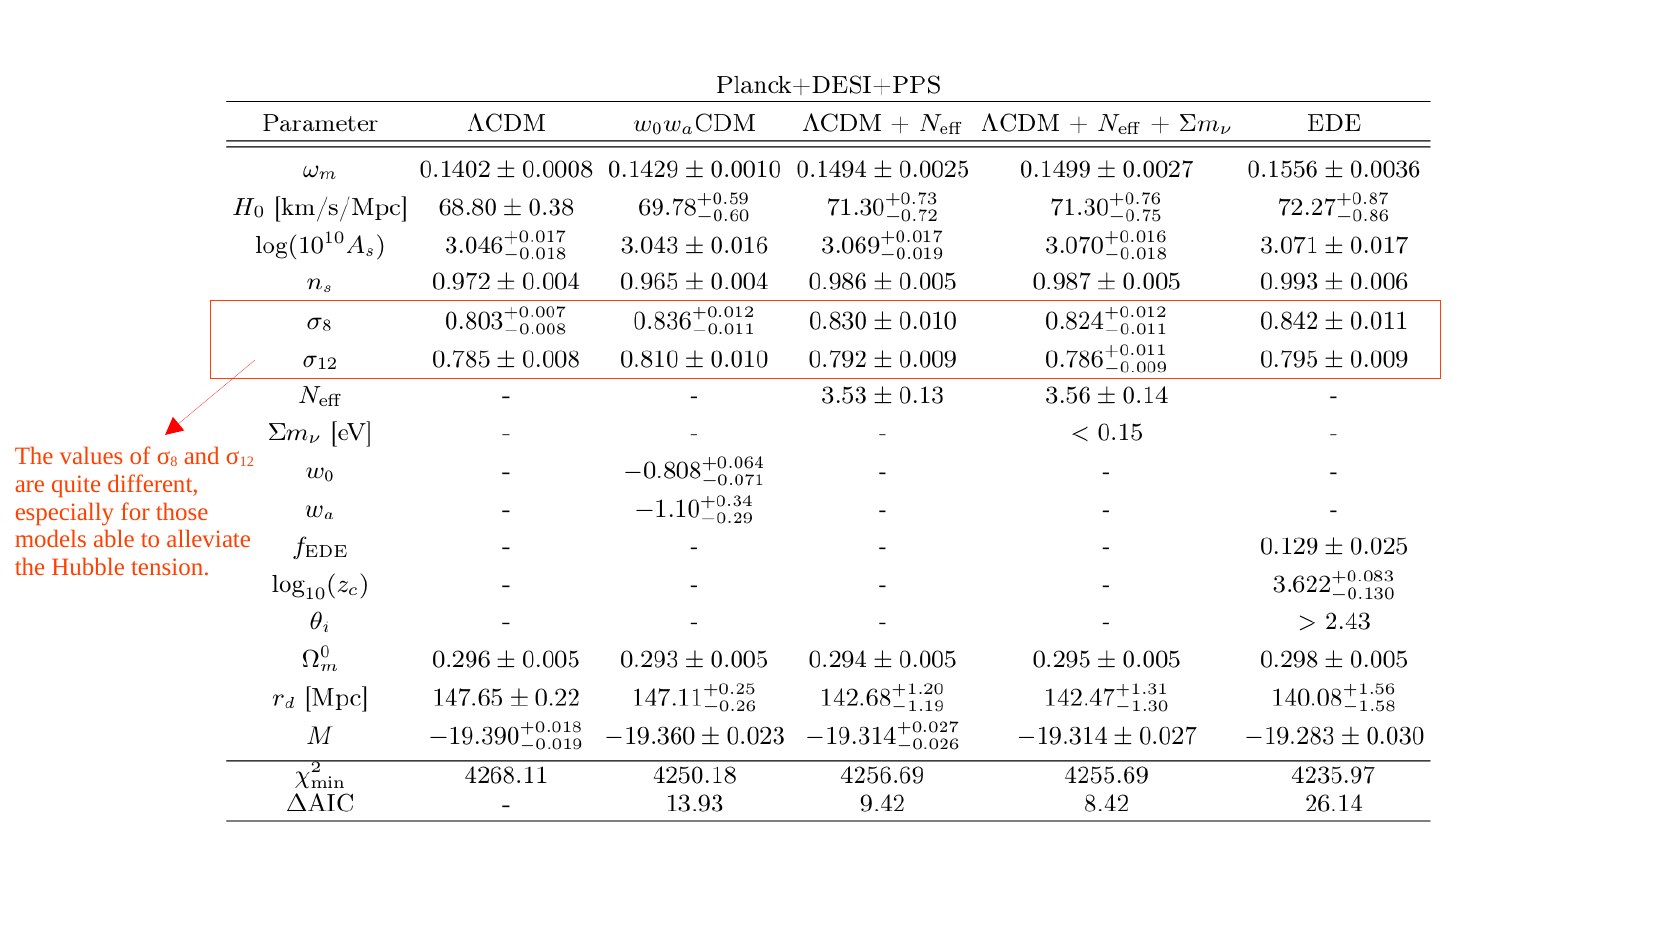

The values of σ8 and σ12 are quite different, especially for those models able to alleviate the Hubble tension.